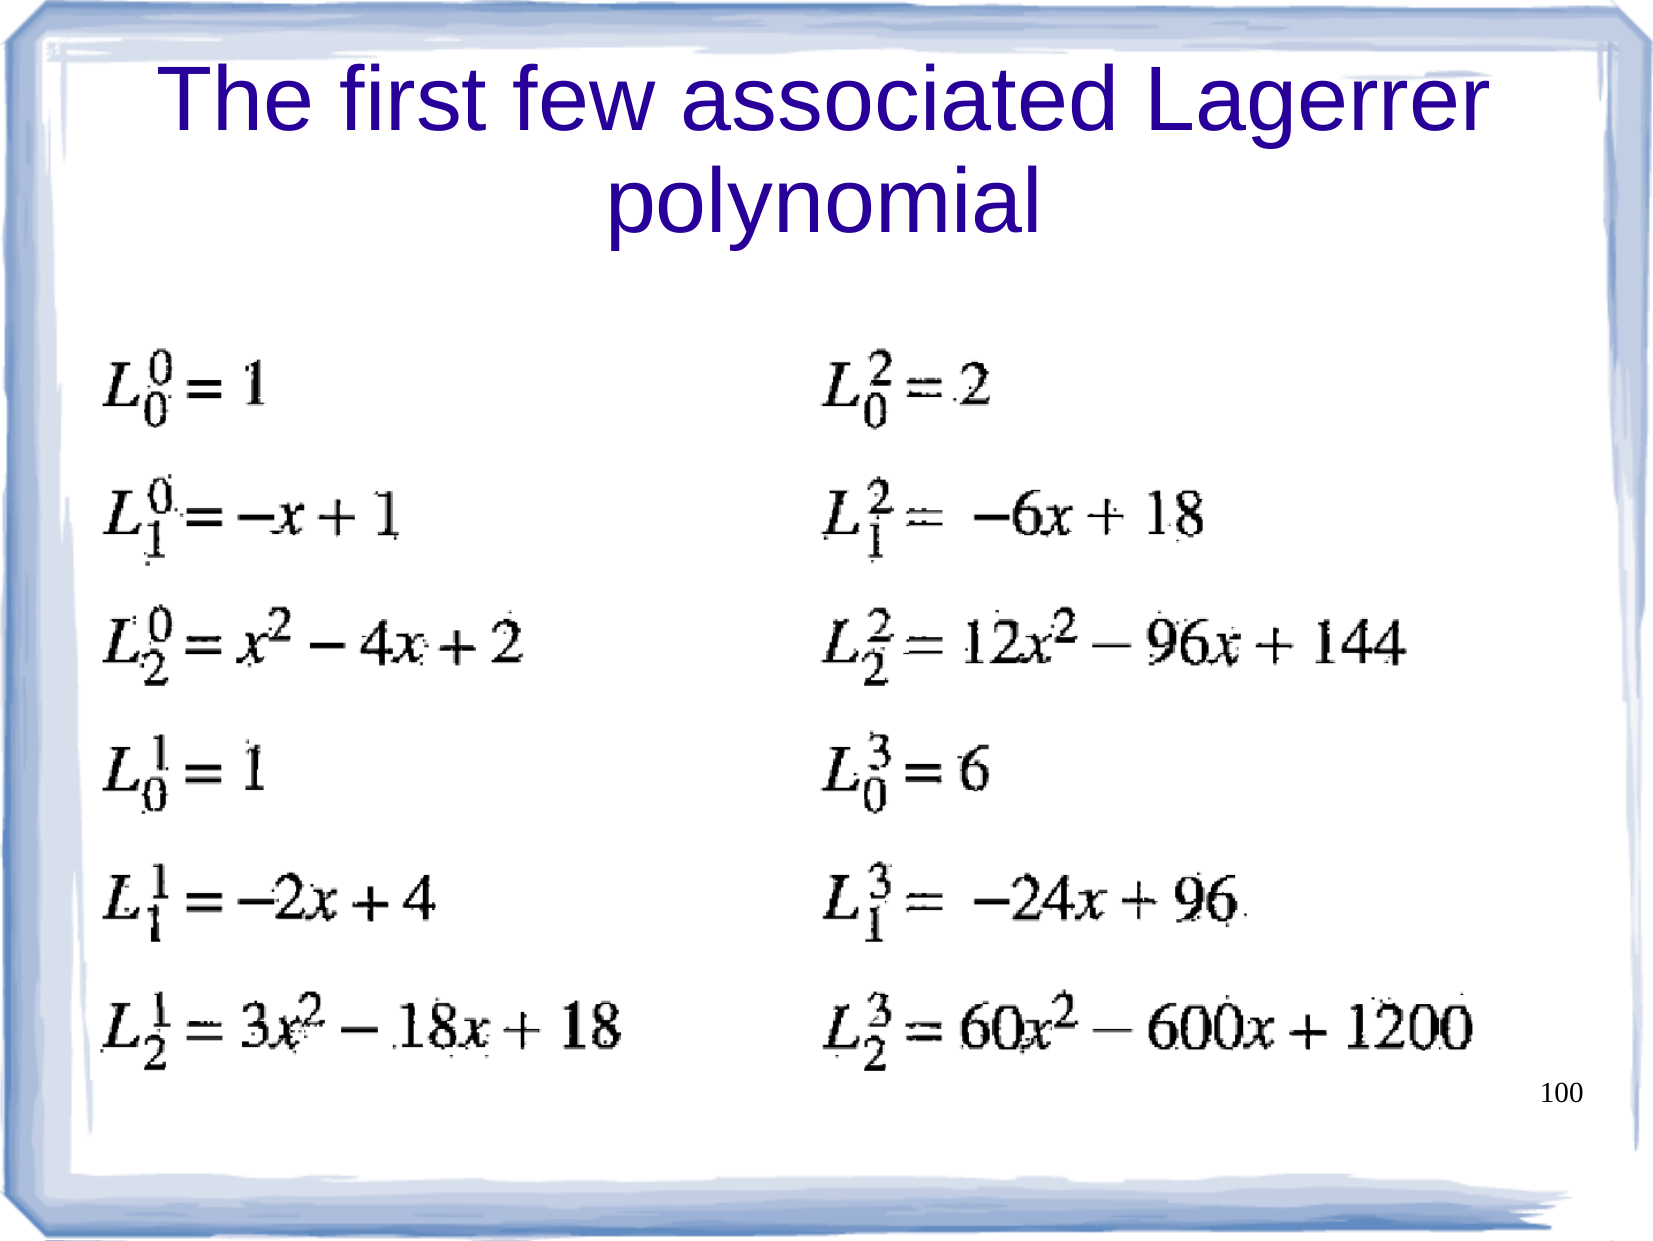

# The first few associated Lagerrer polynomial
100